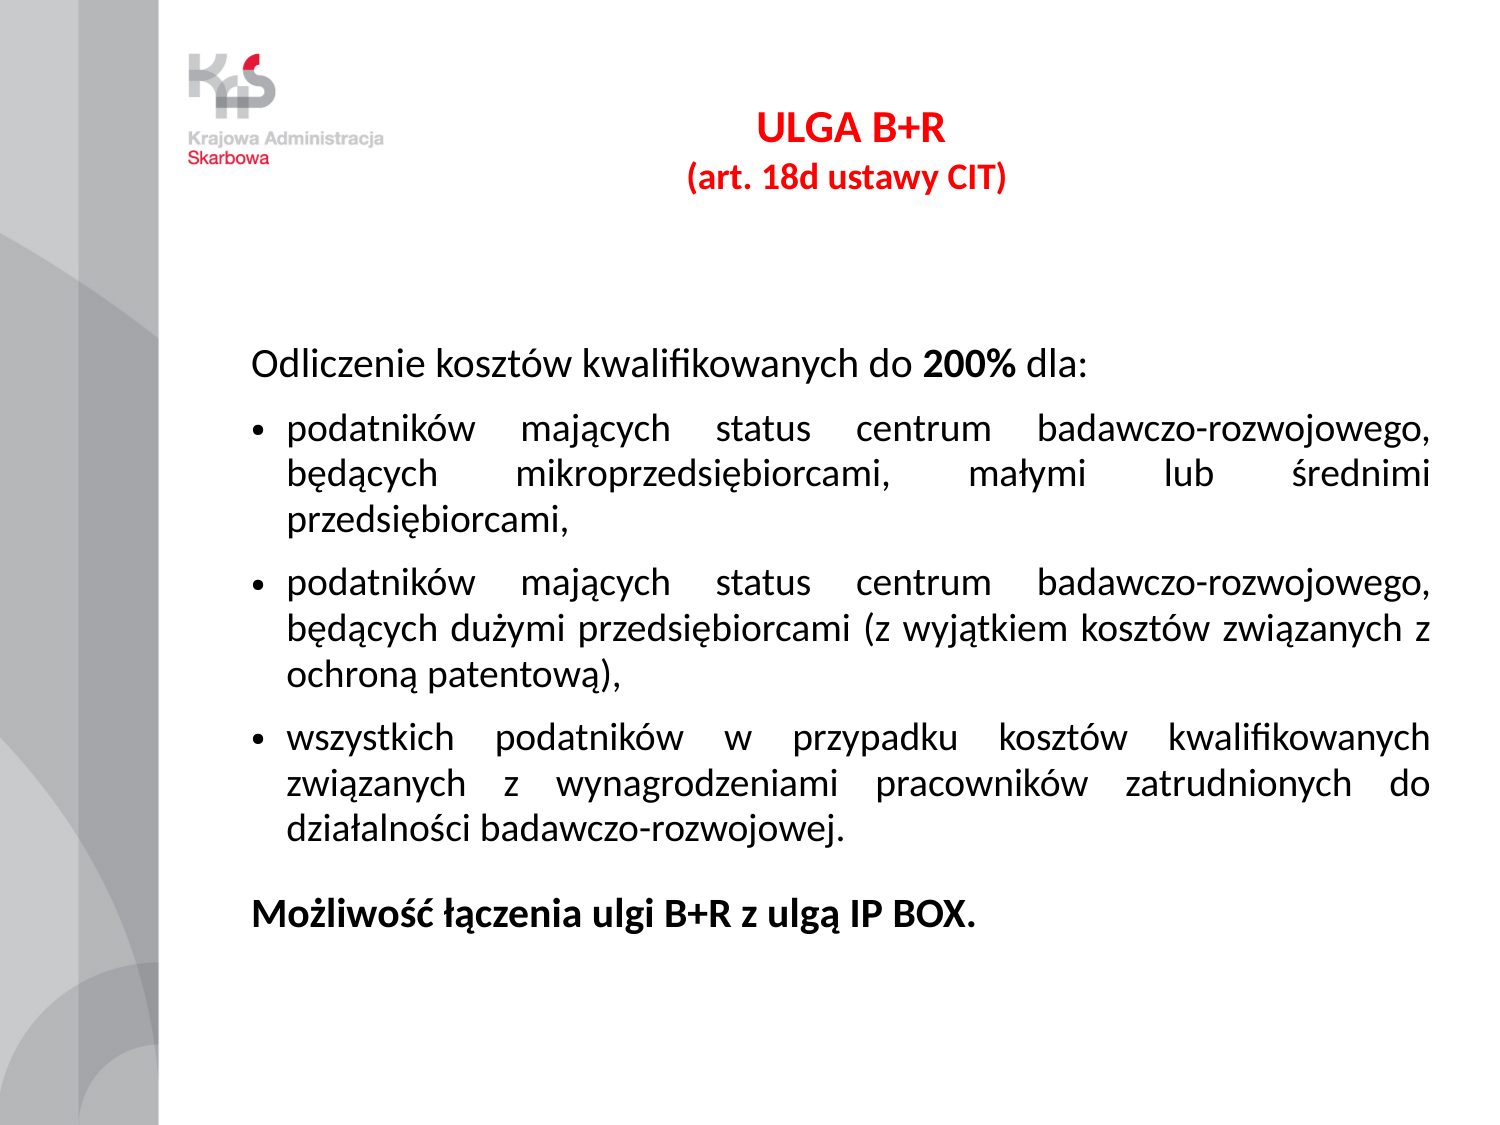

# ULGA B+R (art. 18d ustawy CIT)
Odliczenie kosztów kwalifikowanych do 200% dla:
podatników mających status centrum badawczo-rozwojowego, będących mikroprzedsiębiorcami, małymi lub średnimi przedsiębiorcami,
podatników mających status centrum badawczo-rozwojowego, będących dużymi przedsiębiorcami (z wyjątkiem kosztów związanych z ochroną patentową),
wszystkich podatników w przypadku kosztów kwalifikowanych związanych z wynagrodzeniami pracowników zatrudnionych do działalności badawczo-rozwojowej.
Możliwość łączenia ulgi B+R z ulgą IP BOX.